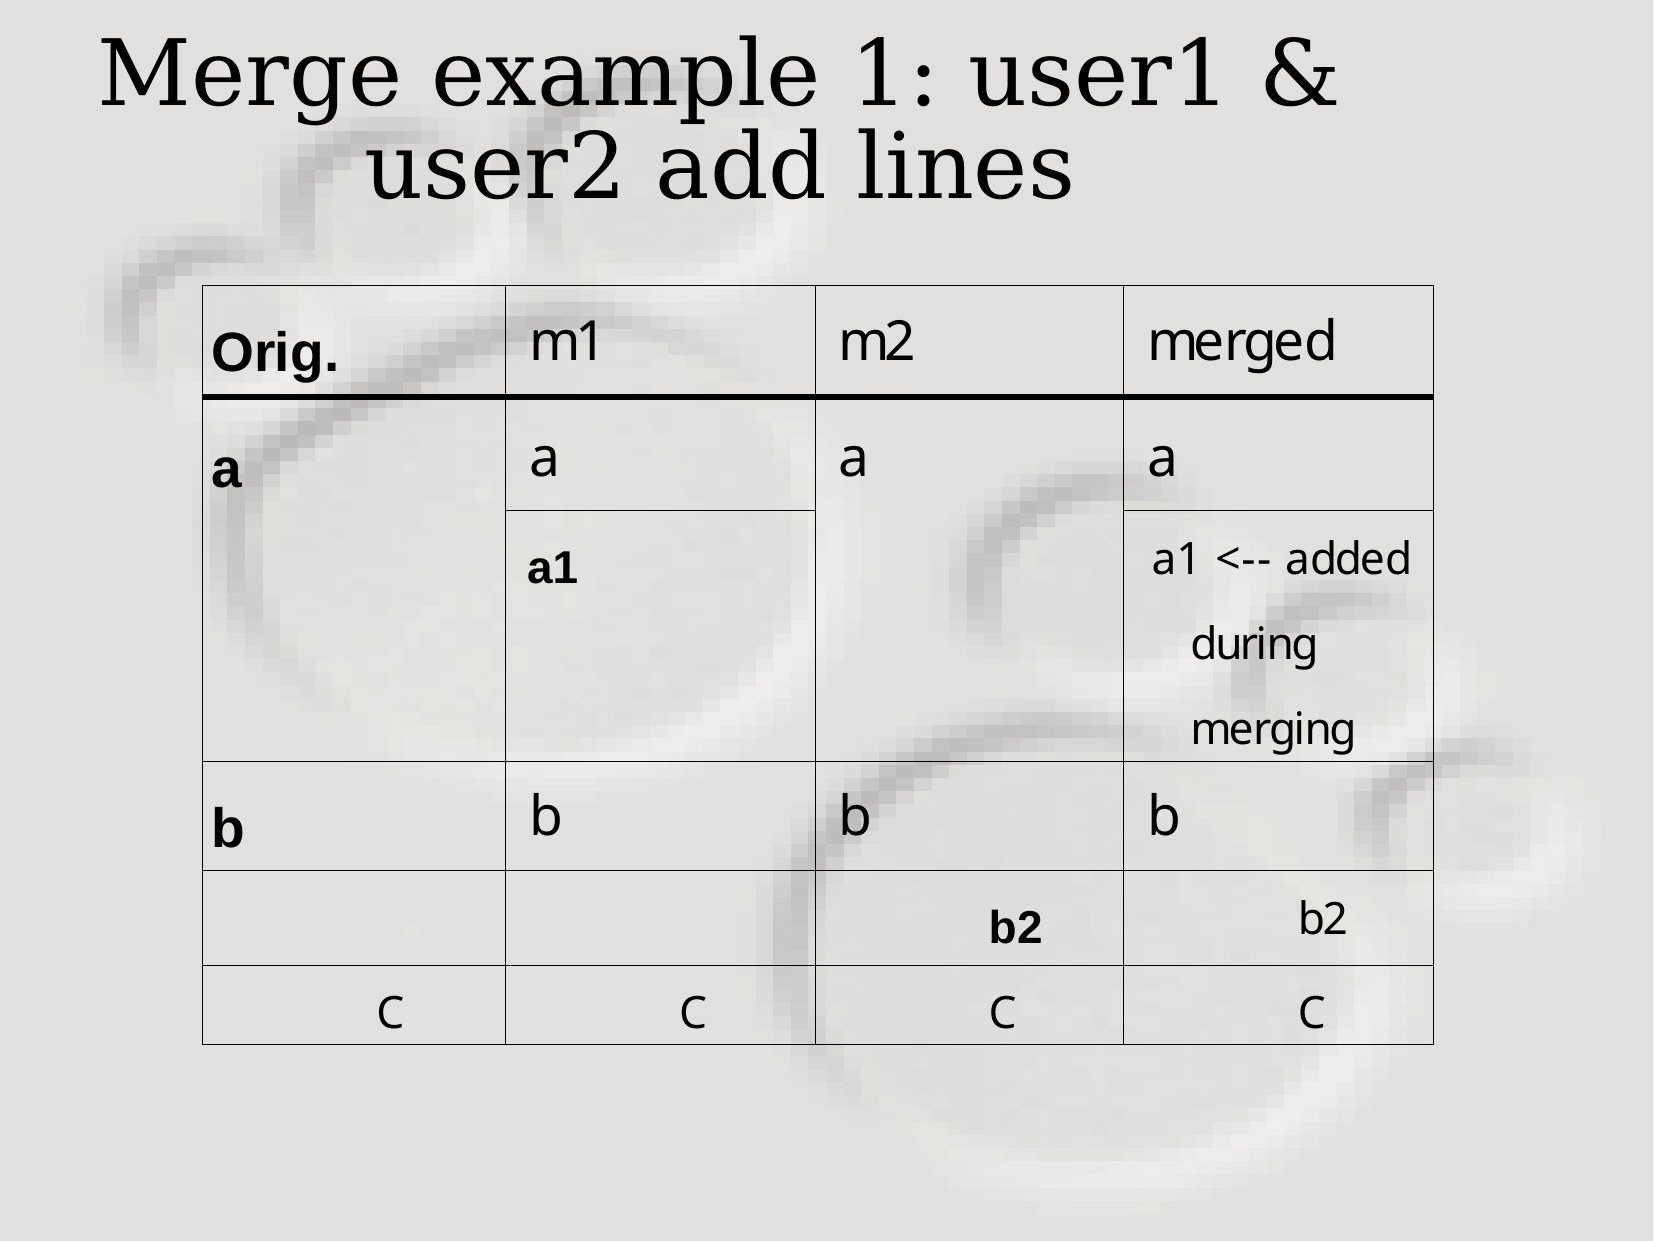

# Merge example 1: user1 & user2 add lines